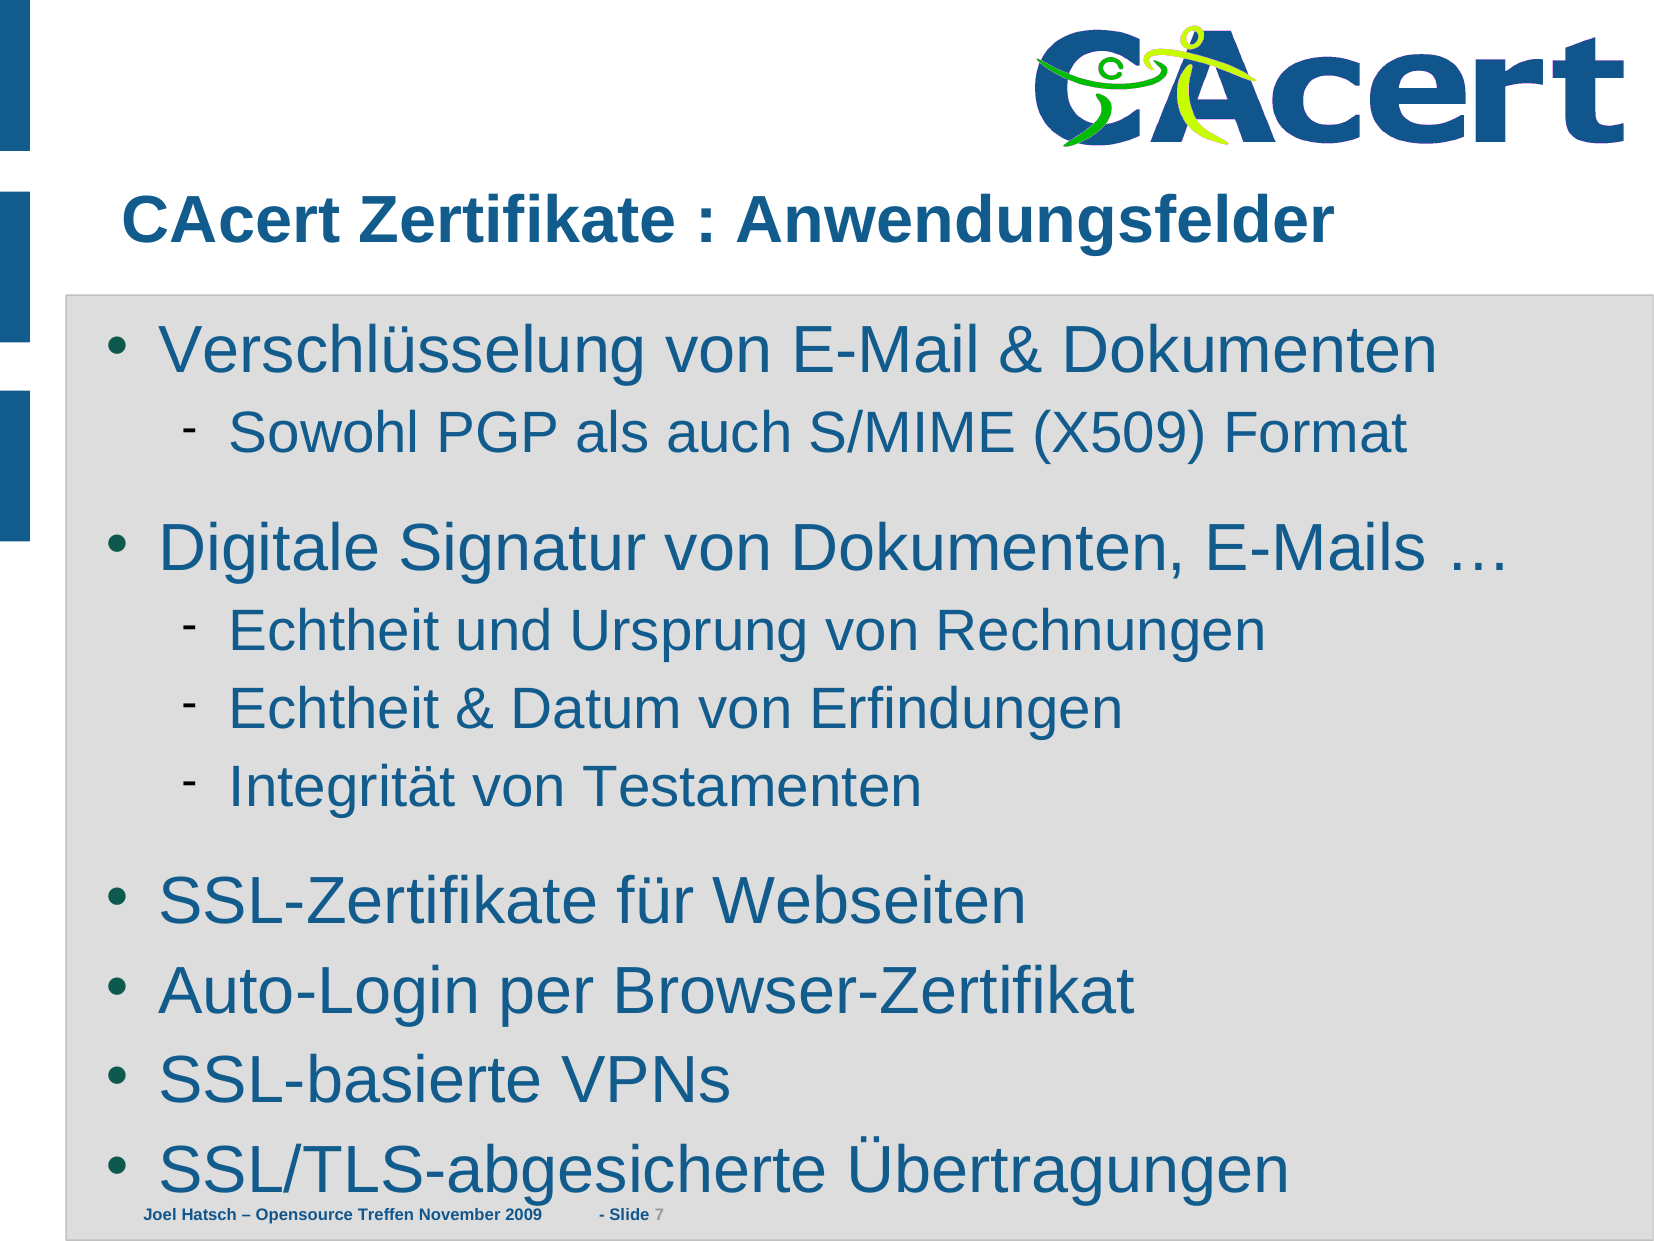

# CAcert Zertifikate : Anwendungsfelder
Verschlüsselung von E-Mail & Dokumenten
Sowohl PGP als auch S/MIME (X509) Format
Digitale Signatur von Dokumenten, E-Mails …
Echtheit und Ursprung von Rechnungen
Echtheit & Datum von Erfindungen
Integrität von Testamenten
SSL-Zertifikate für Webseiten
Auto-Login per Browser-Zertifikat
SSL-basierte VPNs
SSL/TLS-abgesicherte Übertragungen